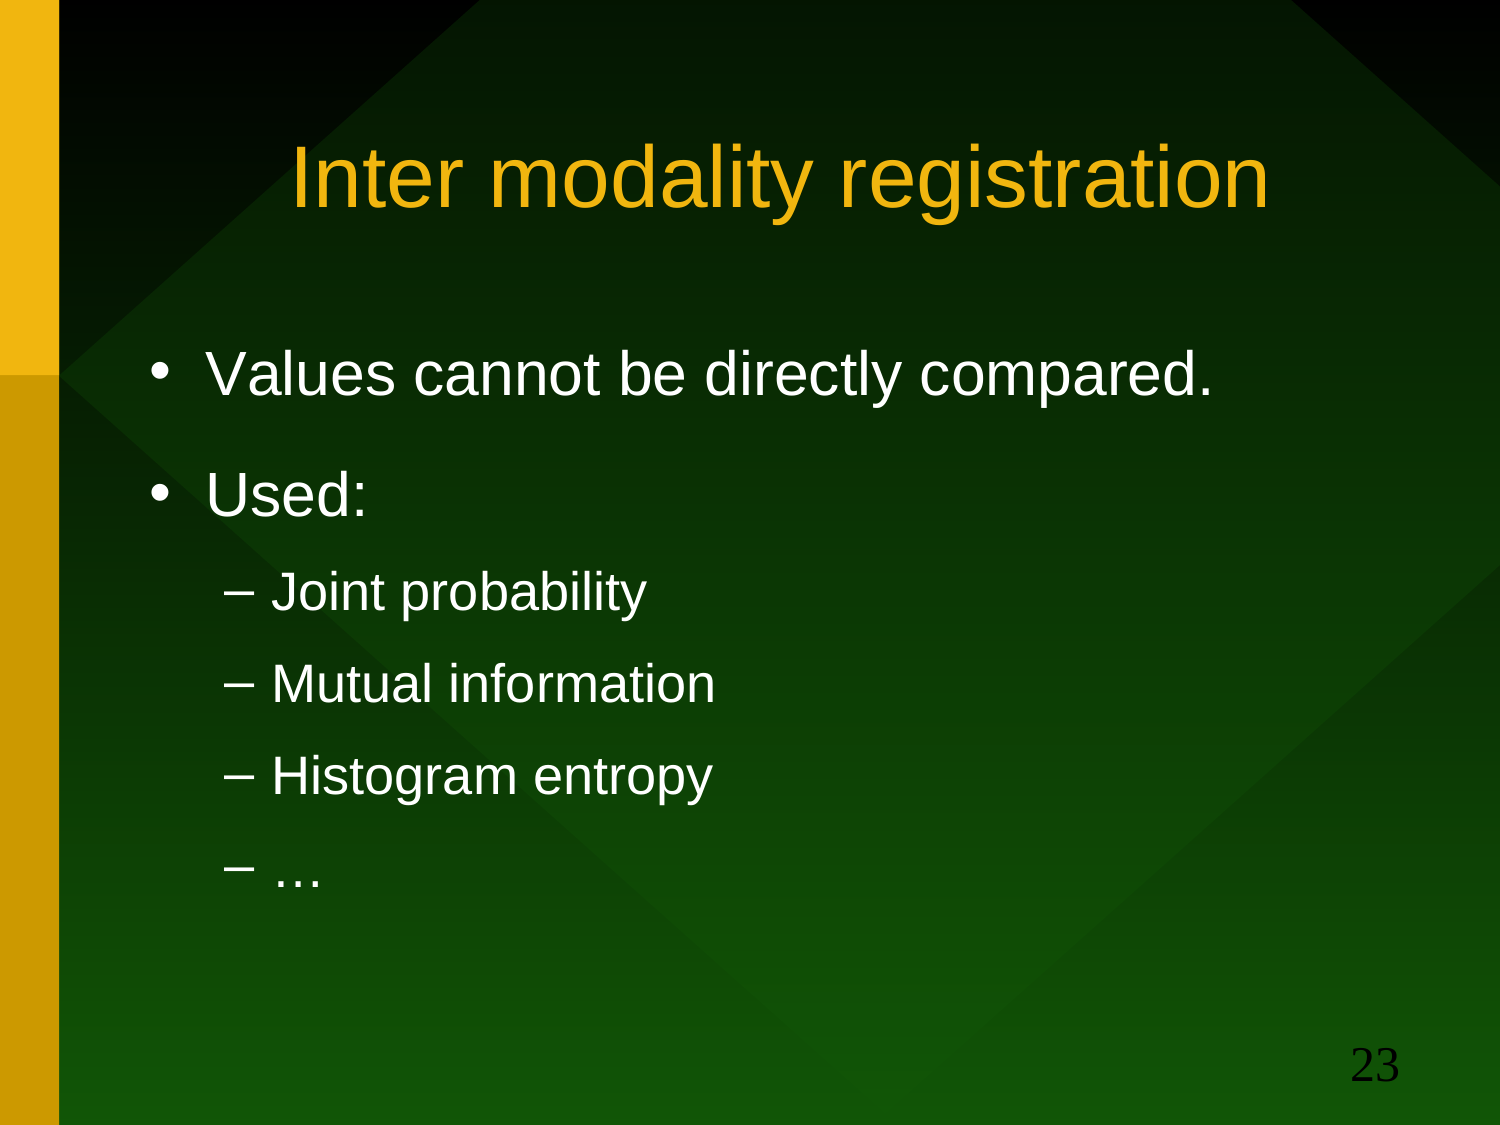

# Inter modality registration
Values cannot be directly compared.
Used:
Joint probability
Mutual information
Histogram entropy
…
23